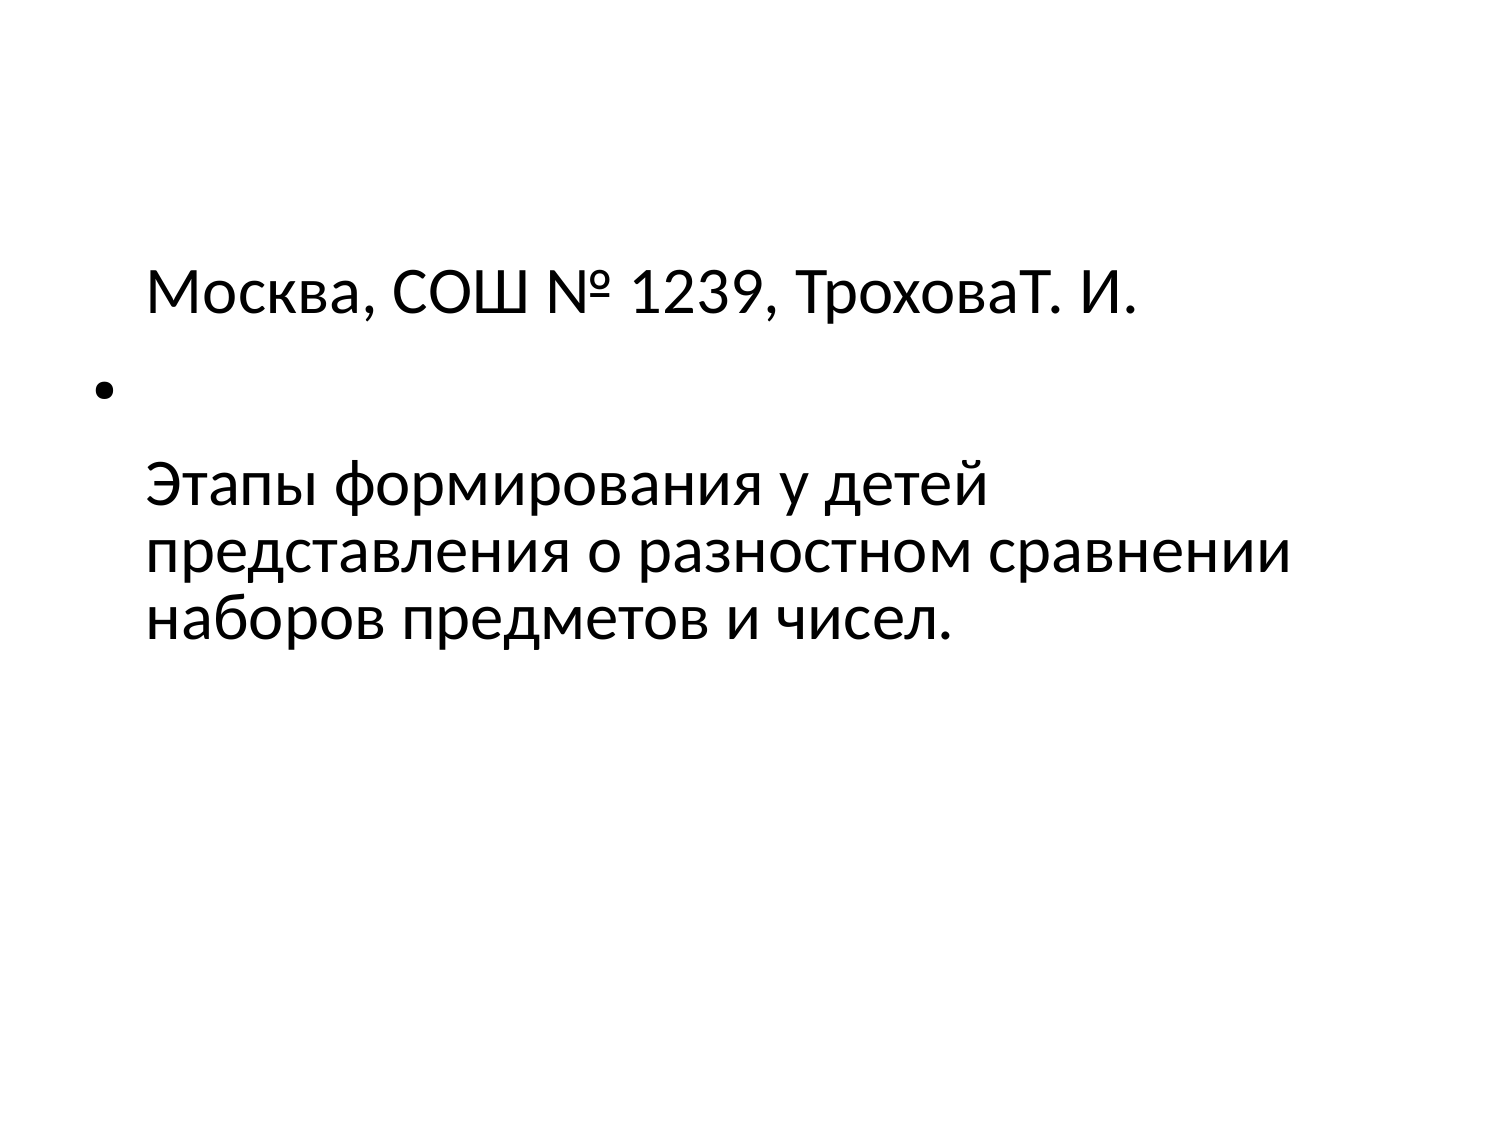

# Москва, СОШ № 1239, ТроховаТ. И.
Этапы формирования у детей представления о разностном сравнении наборов предметов и чисел.